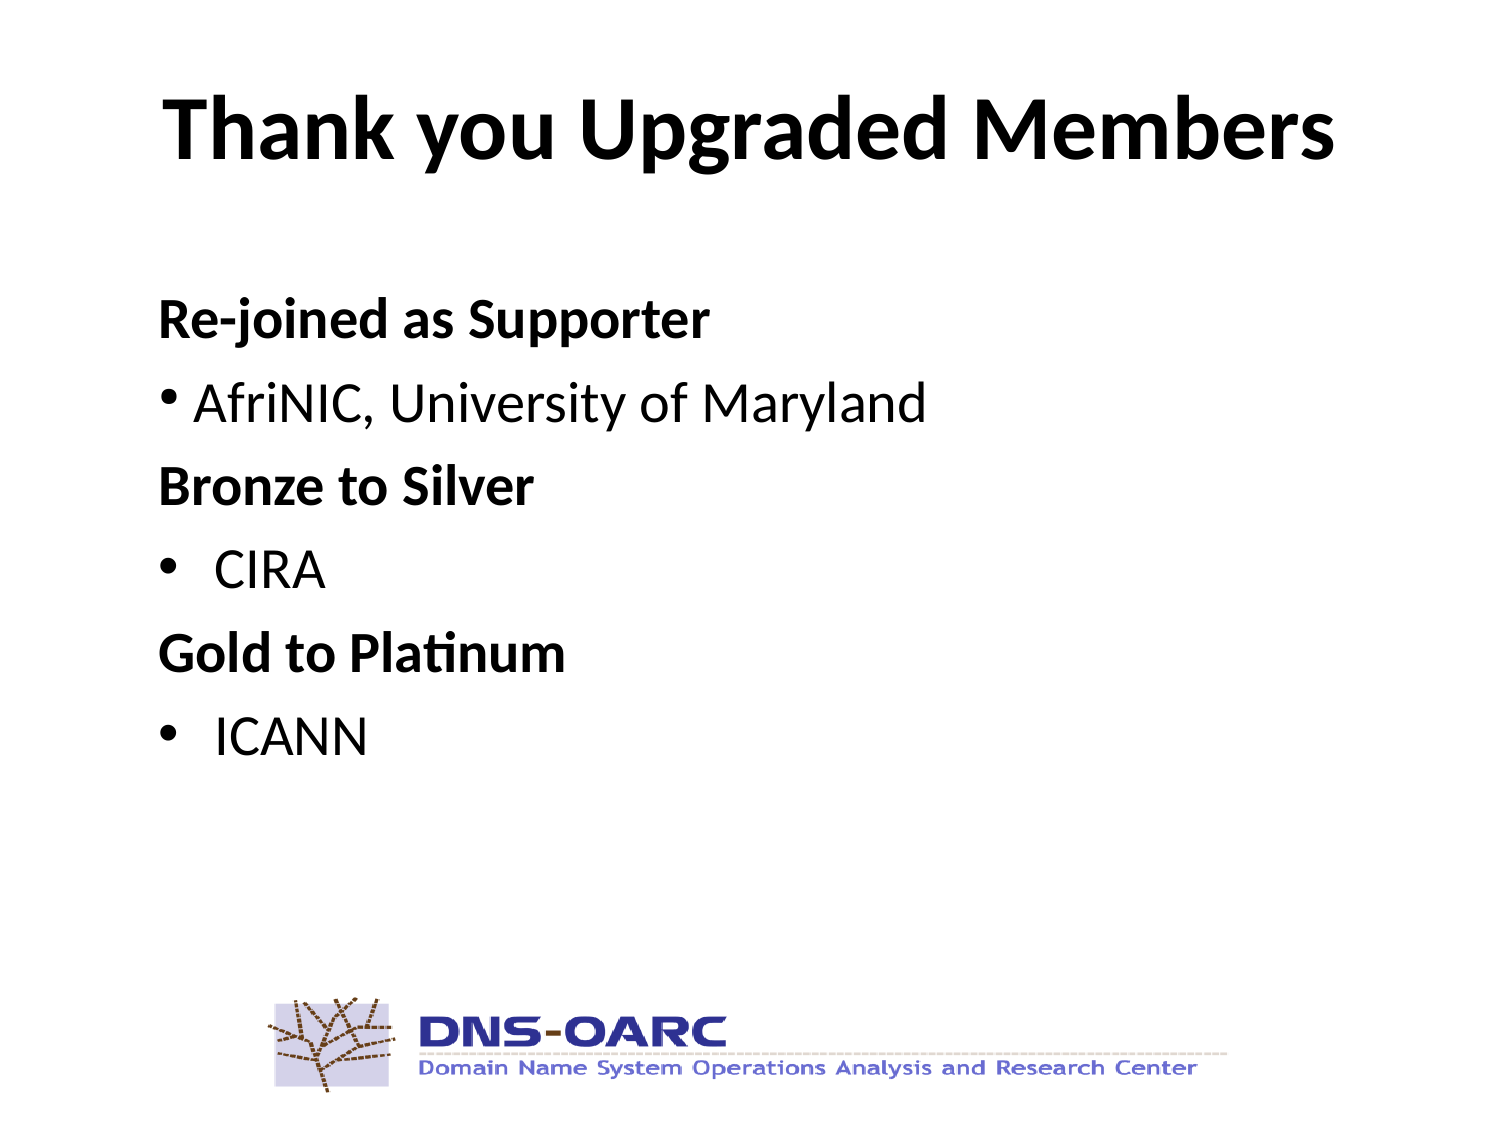

# Thank you Upgraded Members
Re-joined as Supporter
AfriNIC, University of Maryland
Bronze to Silver
CIRA
Gold to Platinum
ICANN